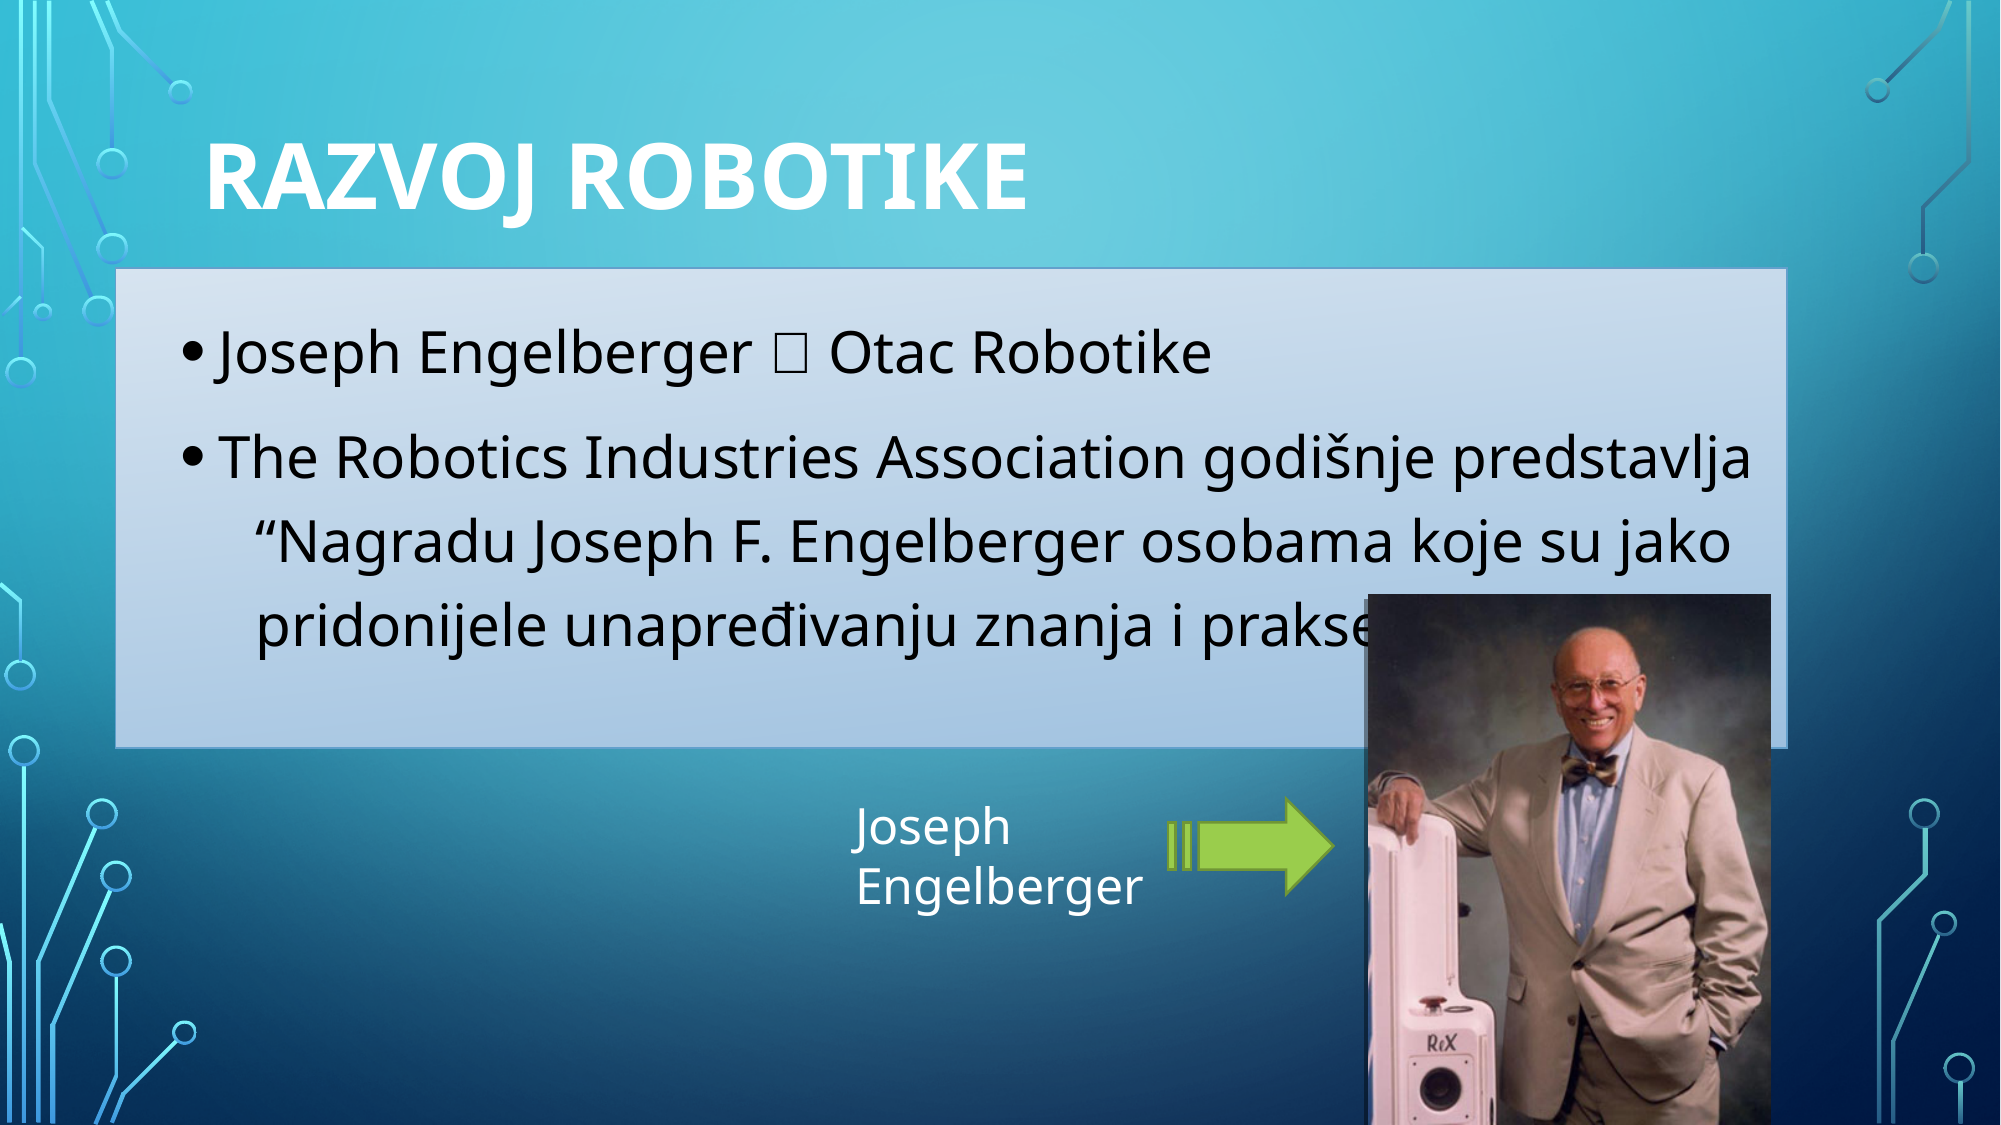

# Razvoj robotike
Joseph Engelberger  Otac Robotike
The Robotics Industries Association godišnje predstavlja “Nagradu Joseph F. Engelberger osobama koje su jako pridonijele unapređivanju znanja i prakse robotike
Joseph Engelberger